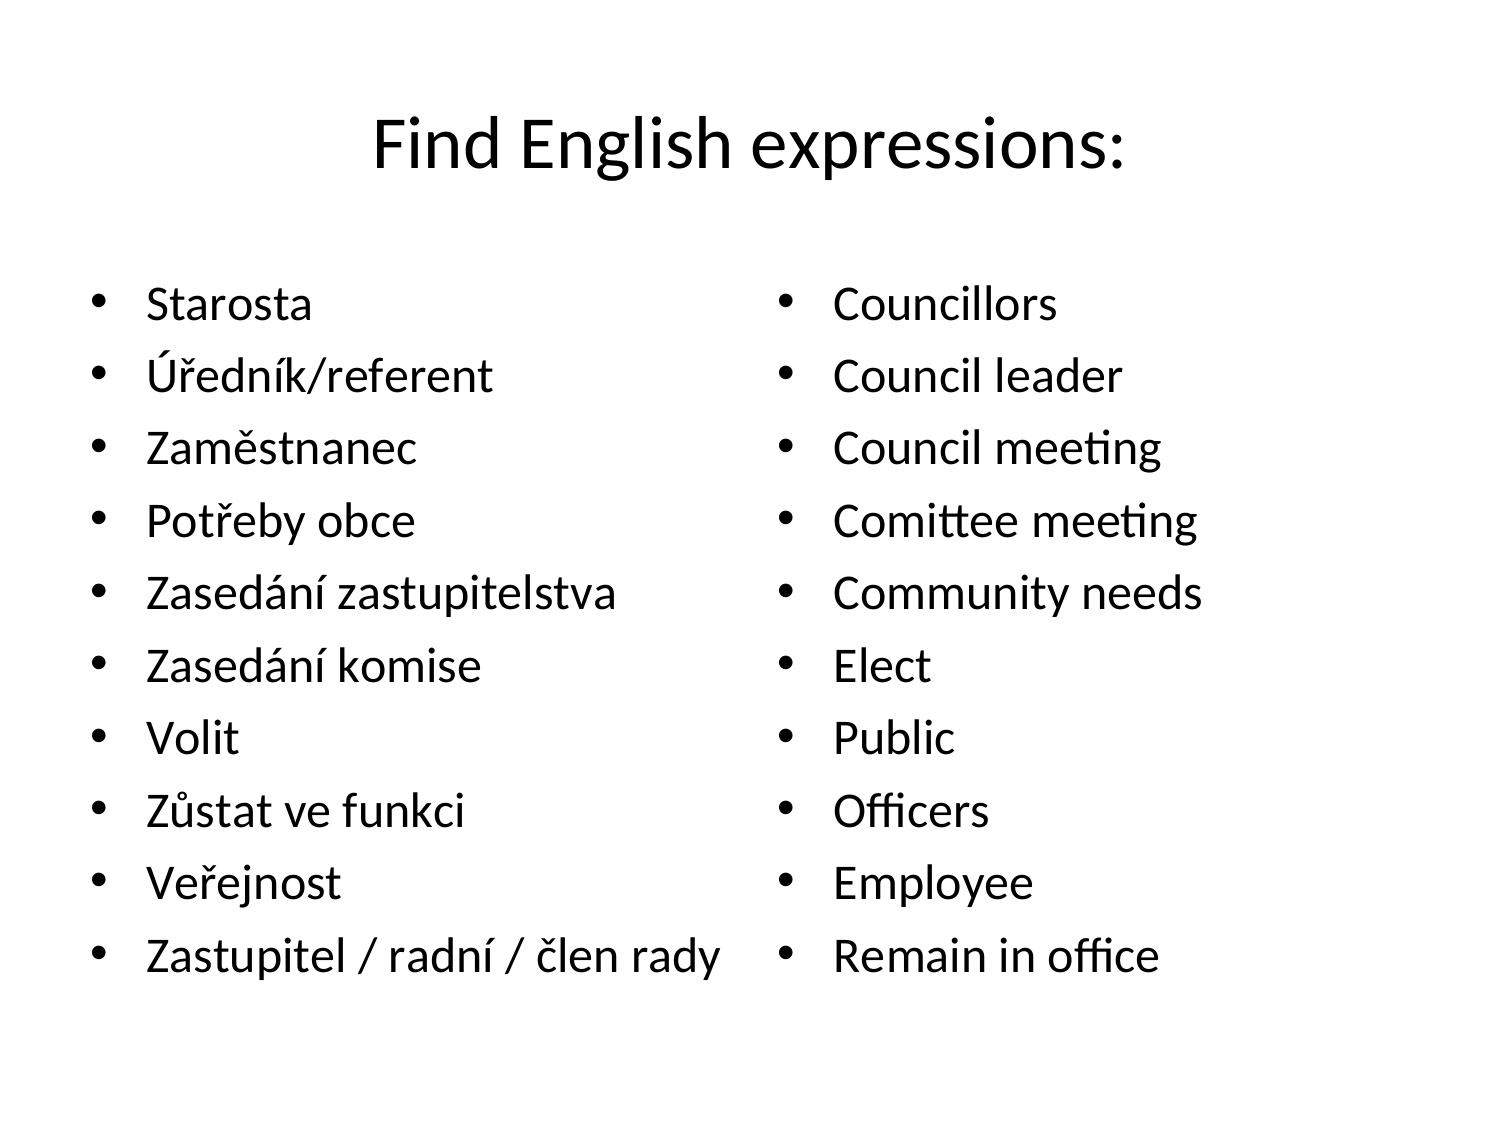

# Find English expressions:
Starosta
Úředník/referent
Zaměstnanec
Potřeby obce
Zasedání zastupitelstva
Zasedání komise
Volit
Zůstat ve funkci
Veřejnost
Zastupitel / radní / člen rady
Councillors
Council leader
Council meeting
Comittee meeting
Community needs
Elect
Public
Officers
Employee
Remain in office